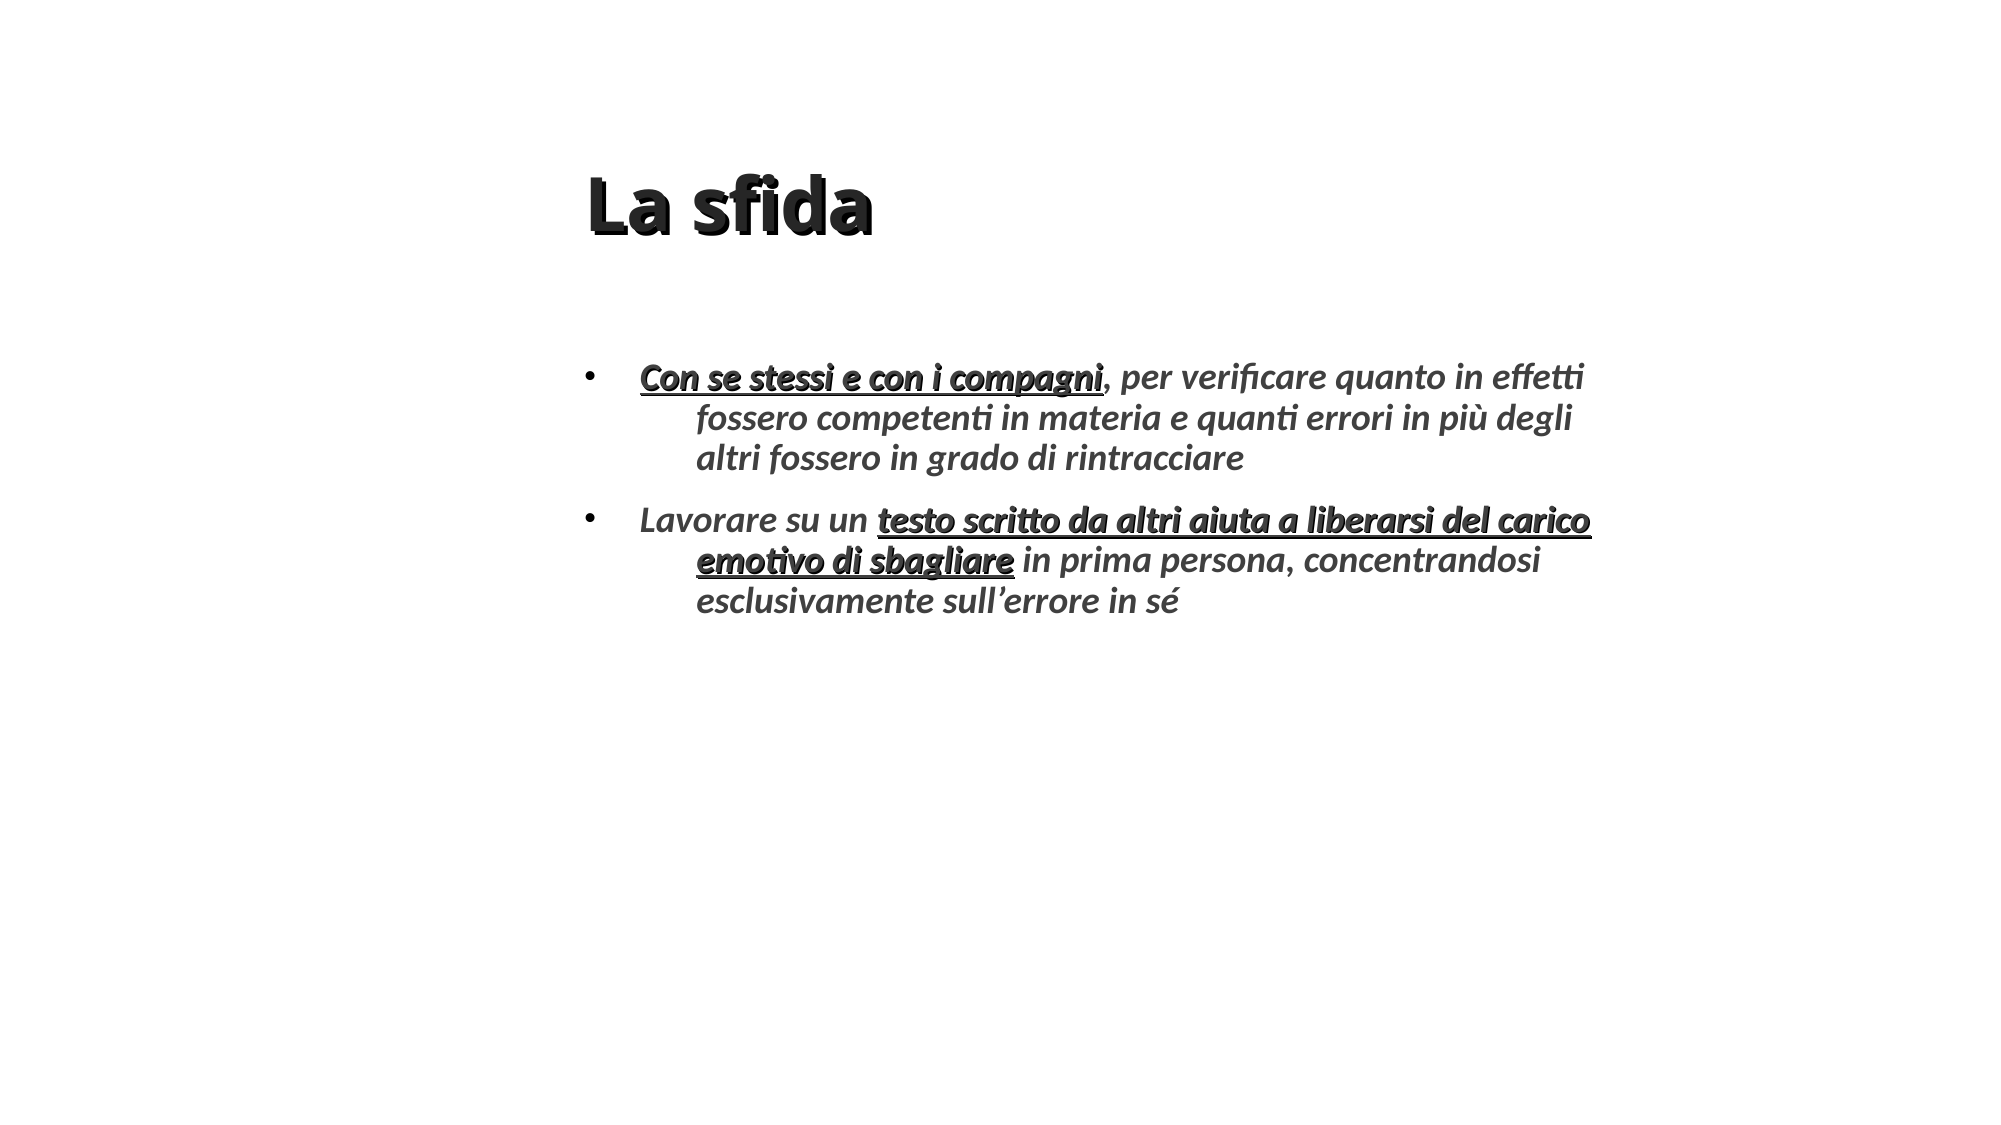

# La sfida
Con se stessi e con i compagni, per verificare quanto in effetti fossero competenti in materia e quanti errori in più degli altri fossero in grado di rintracciare
Lavorare su un testo scritto da altri aiuta a liberarsi del carico emotivo di sbagliare in prima persona, concentrandosi esclusivamente sull’errore in sé